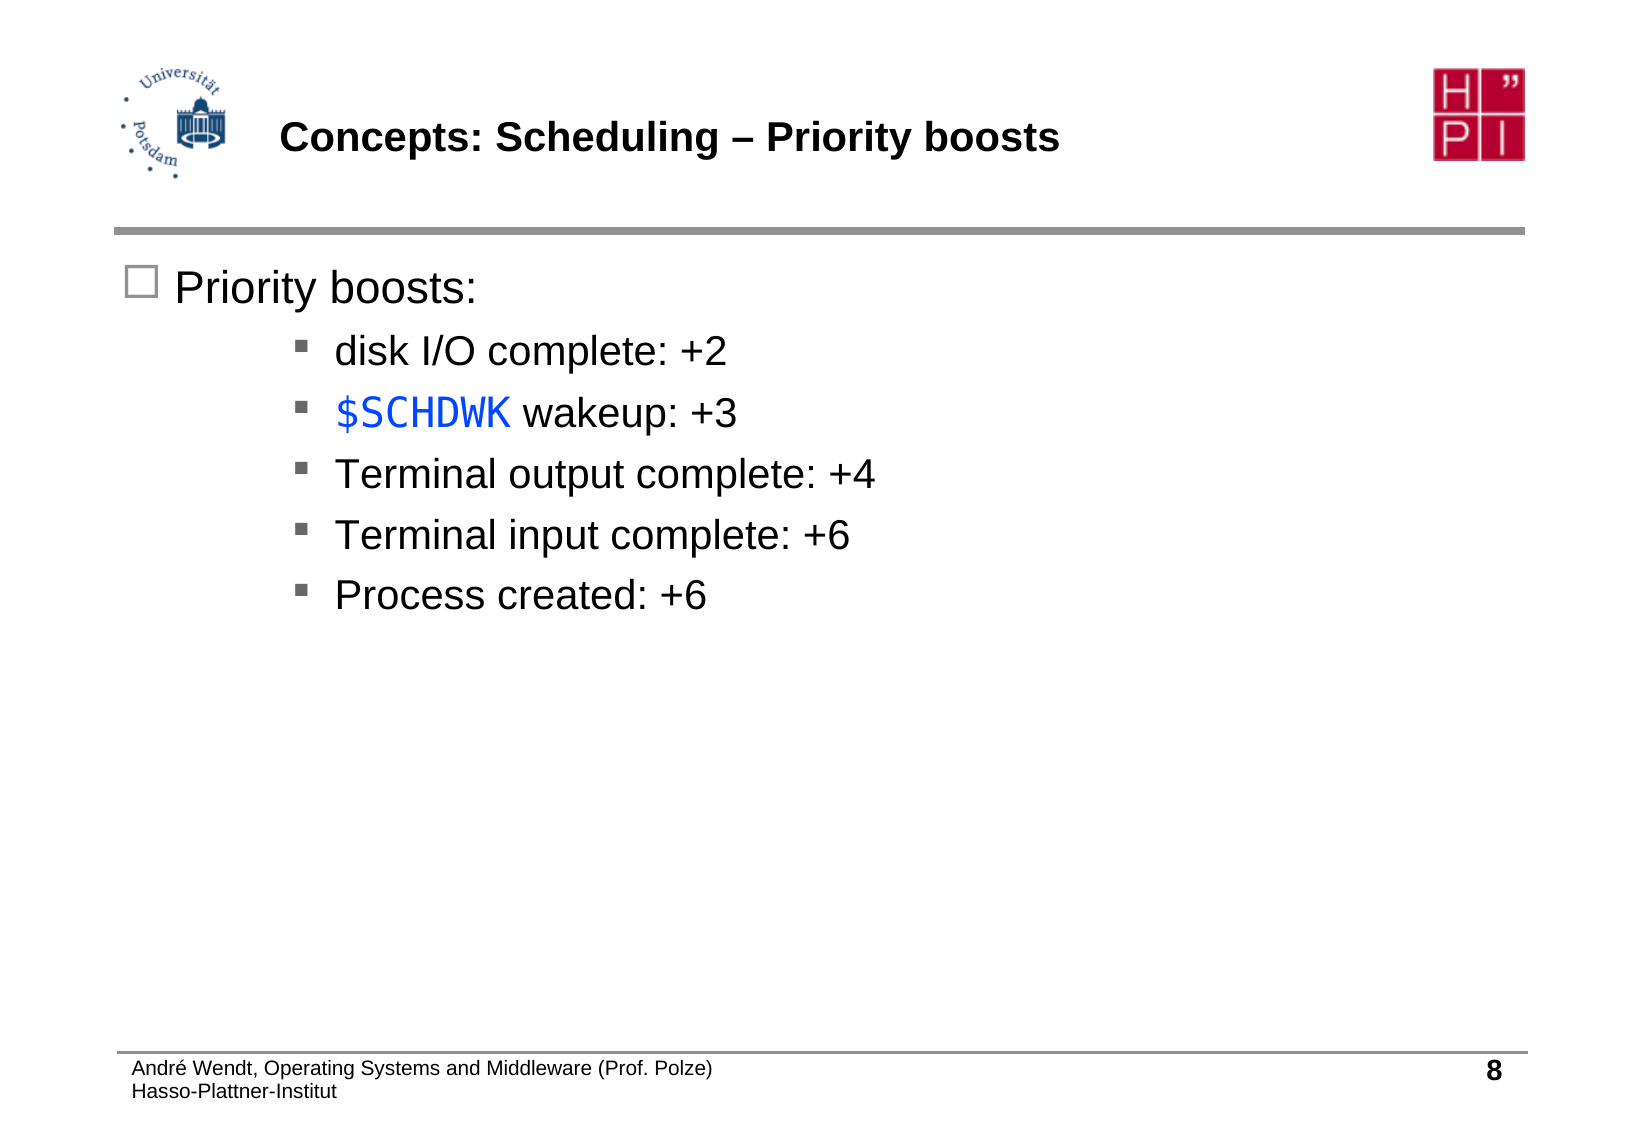

# Concepts: Scheduling – Priority boosts
Priority boosts:
disk I/O complete: +2
$SCHDWK wakeup: +3
Terminal output complete: +4
Terminal input complete: +6
Process created: +6